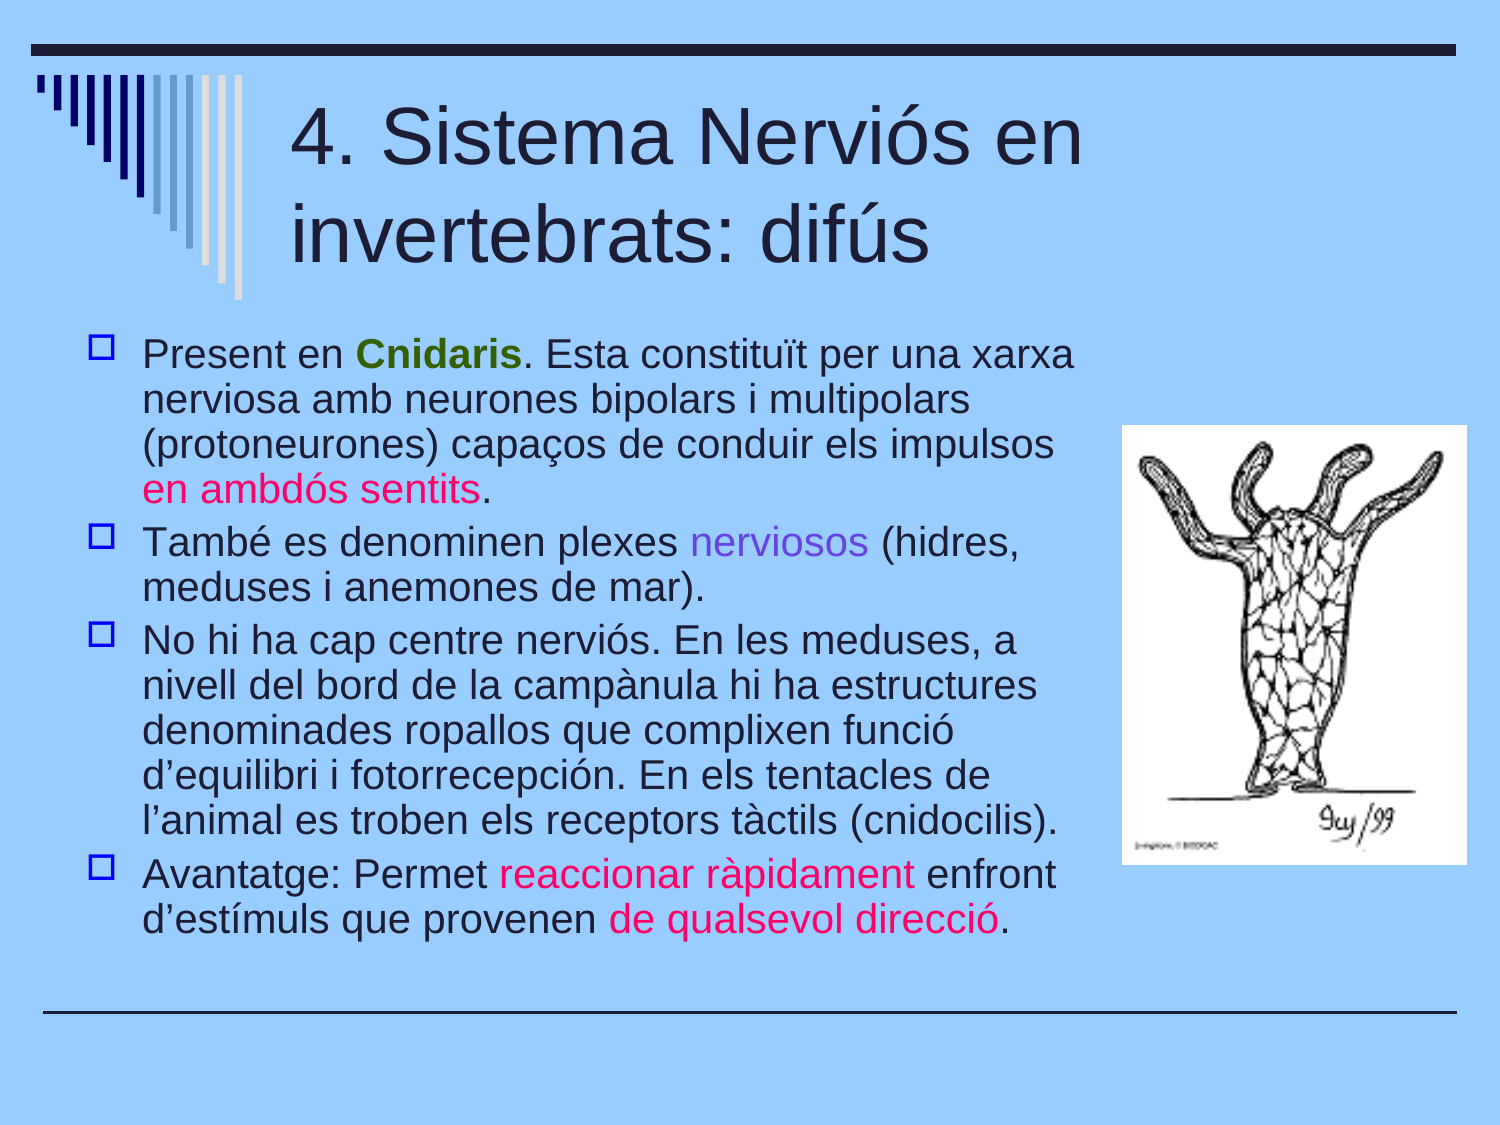

# 4. Sistema Nerviós en invertebrats: difús
Present en Cnidaris. Esta constituït per una xarxa nerviosa amb neurones bipolars i multipolars (protoneurones) capaços de conduir els impulsos en ambdós sentits.
També es denominen plexes nerviosos (hidres, meduses i anemones de mar).
No hi ha cap centre nerviós. En les meduses, a nivell del bord de la campànula hi ha estructures denominades ropallos que complixen funció d’equilibri i fotorrecepción. En els tentacles de l’animal es troben els receptors tàctils (cnidocilis).
Avantatge: Permet reaccionar ràpidament enfront d’estímuls que provenen de qualsevol direcció.